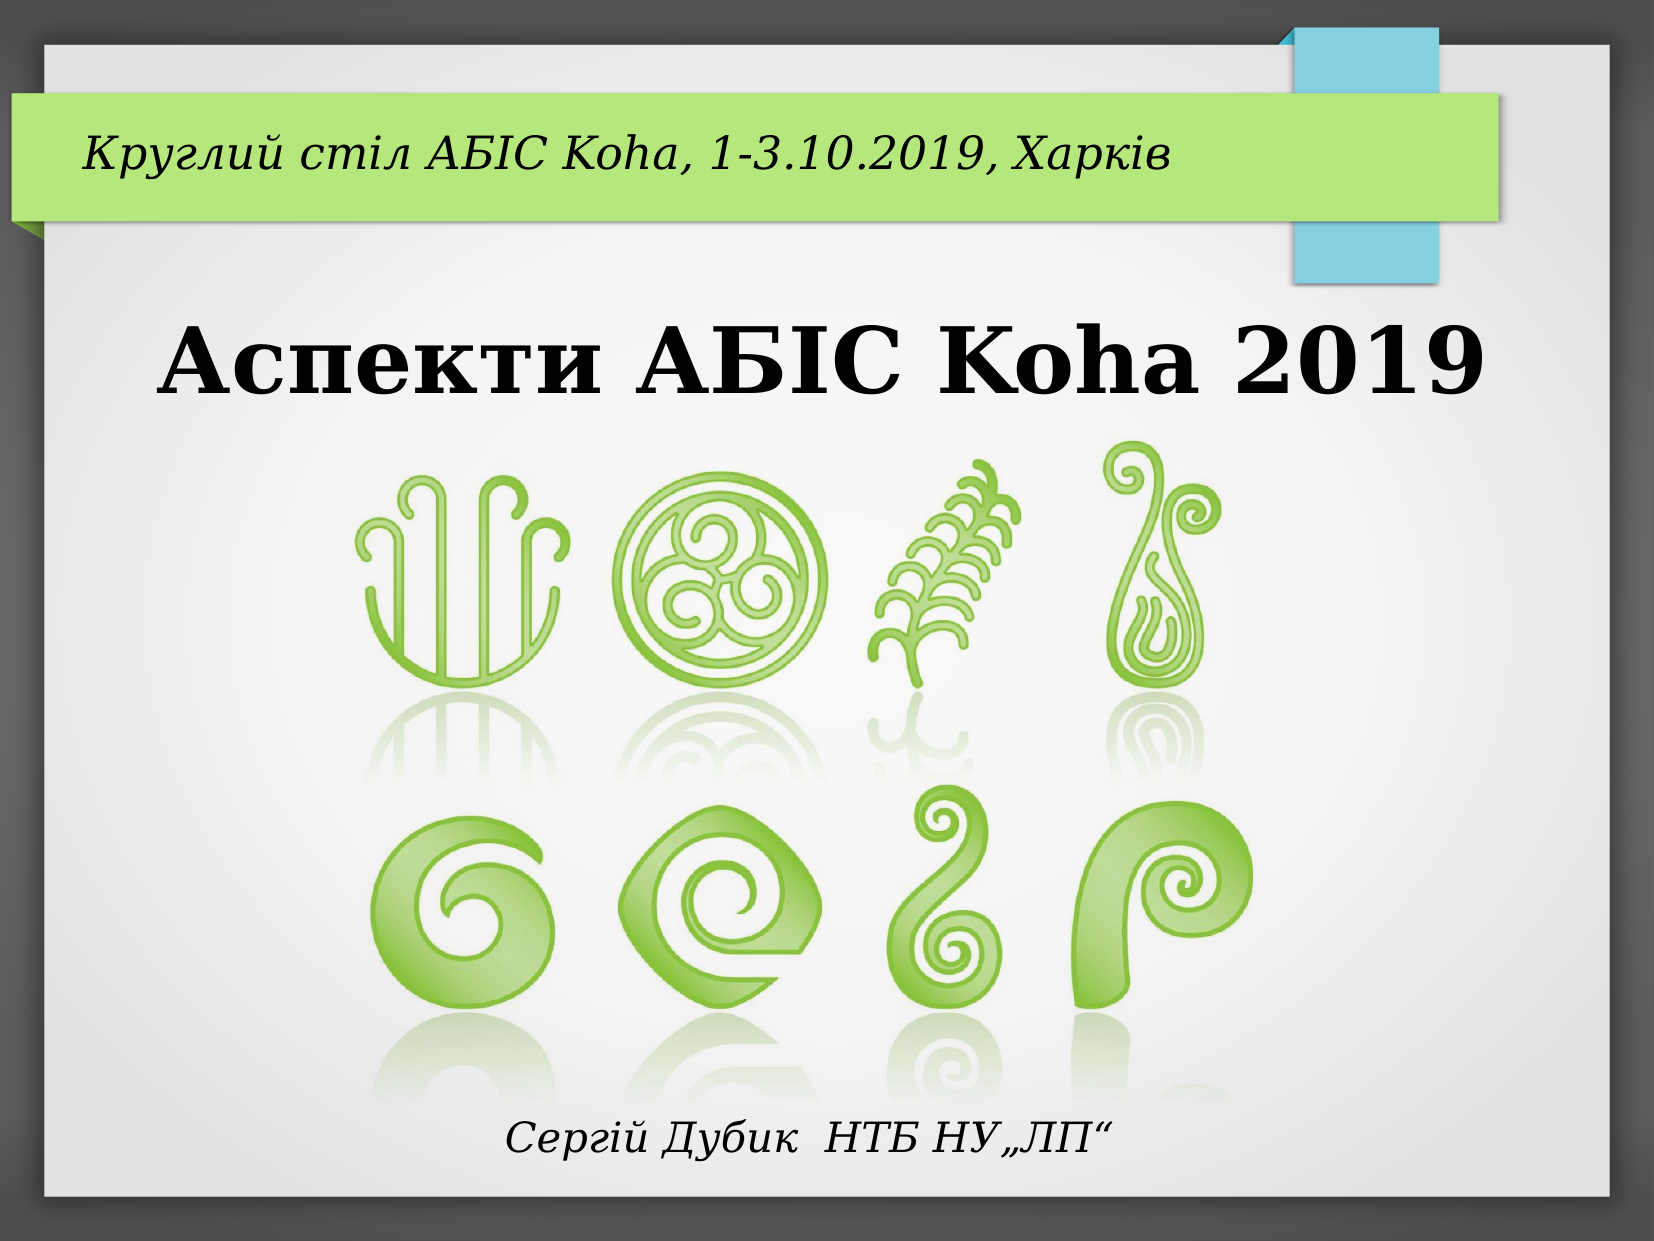

# Круглий стіл АБІС Koha, 1-3.10.2019, Харків
Аспекти АБІС Koha 2019
Сергій Дубик НТБ НУ„ЛП“